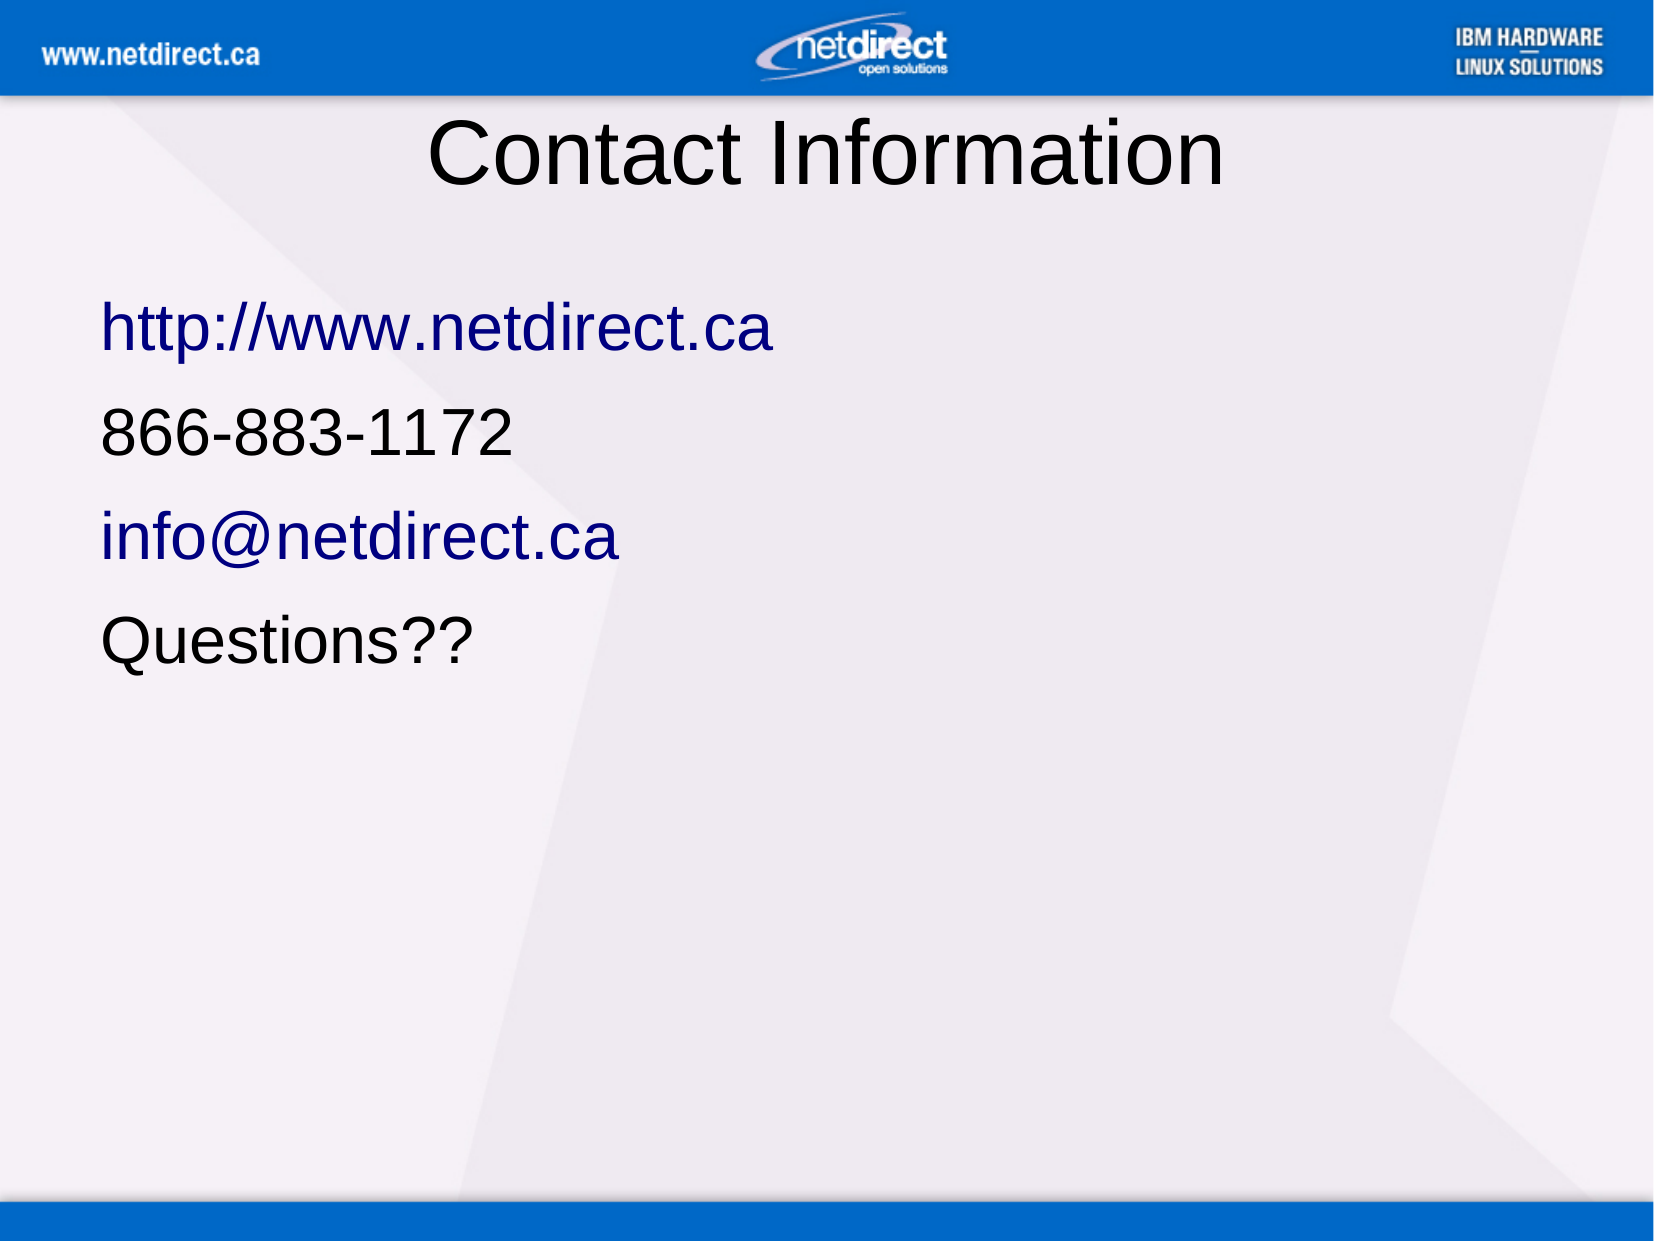

# Contact Information
http://www.netdirect.ca
866-883-1172
info@netdirect.ca
Questions??